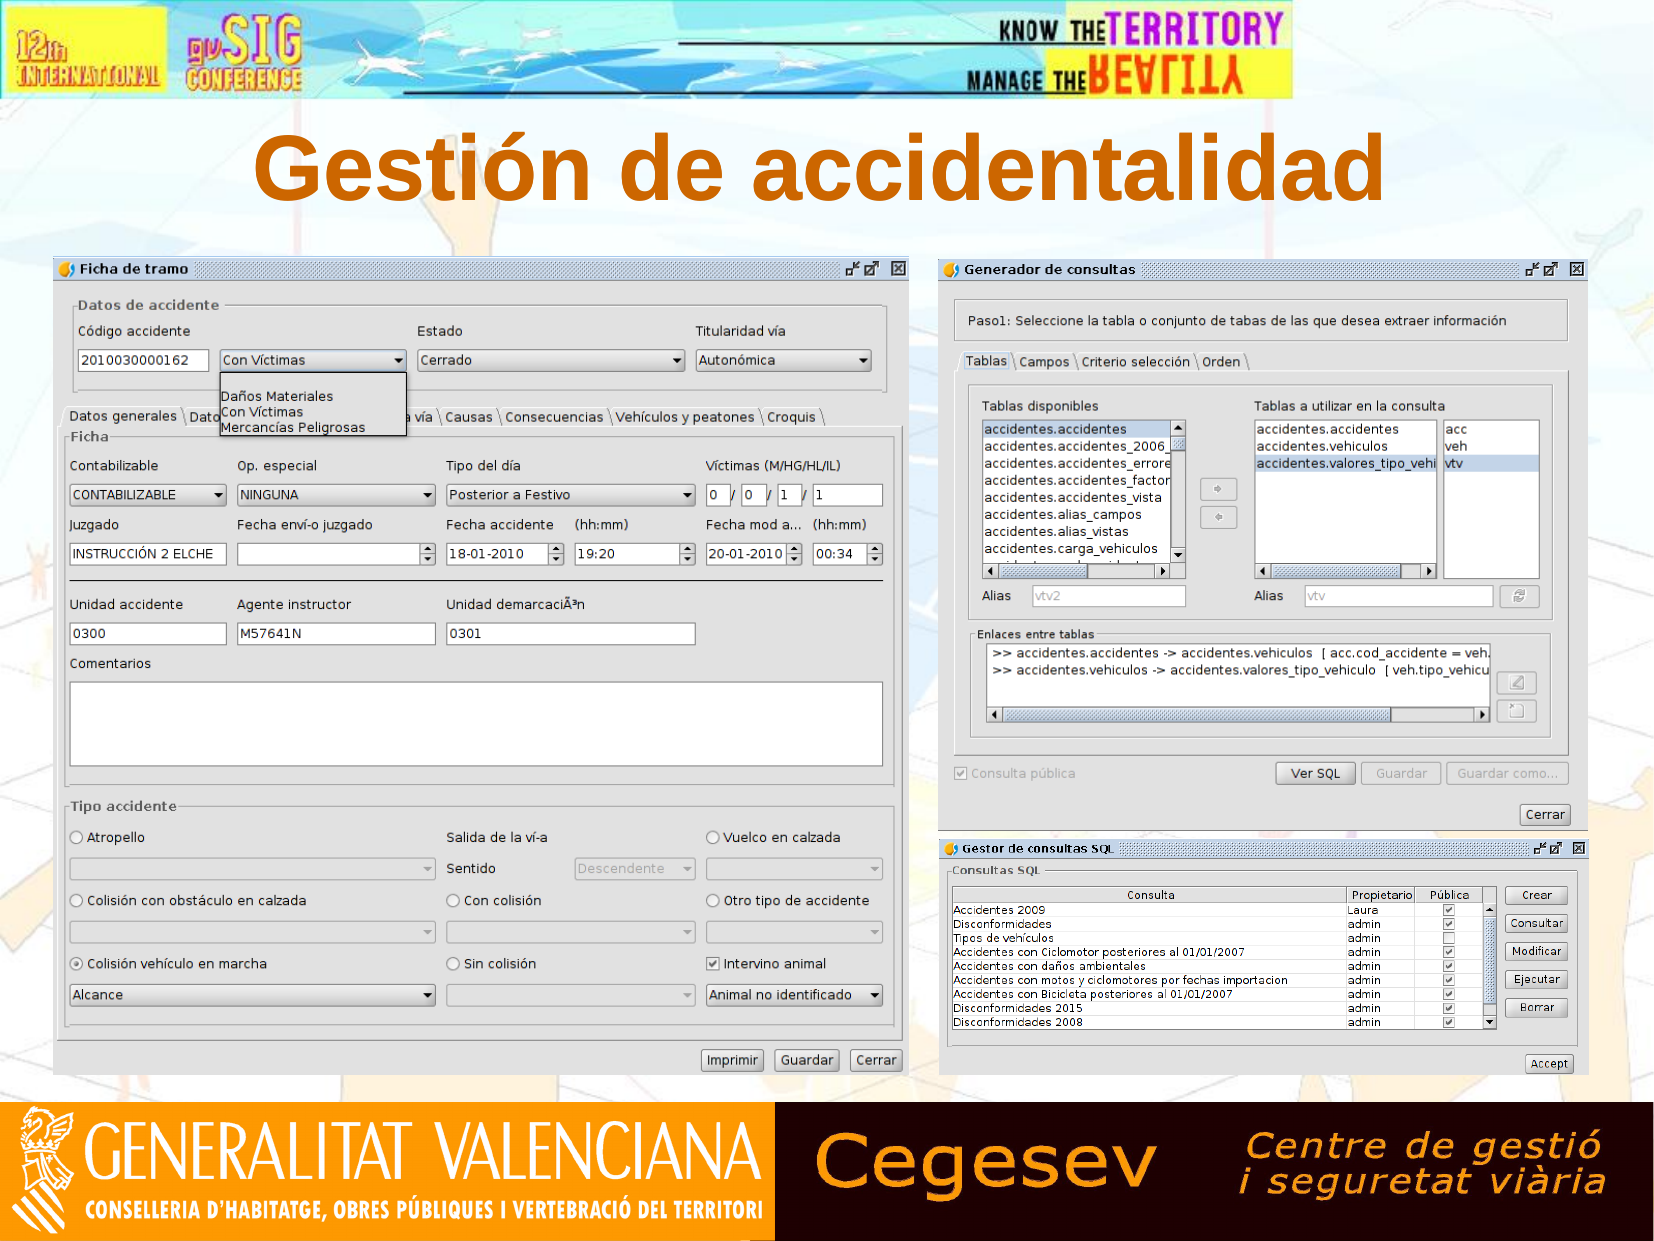

Gestión de accidentalidad
# Gestión de accidentalidad